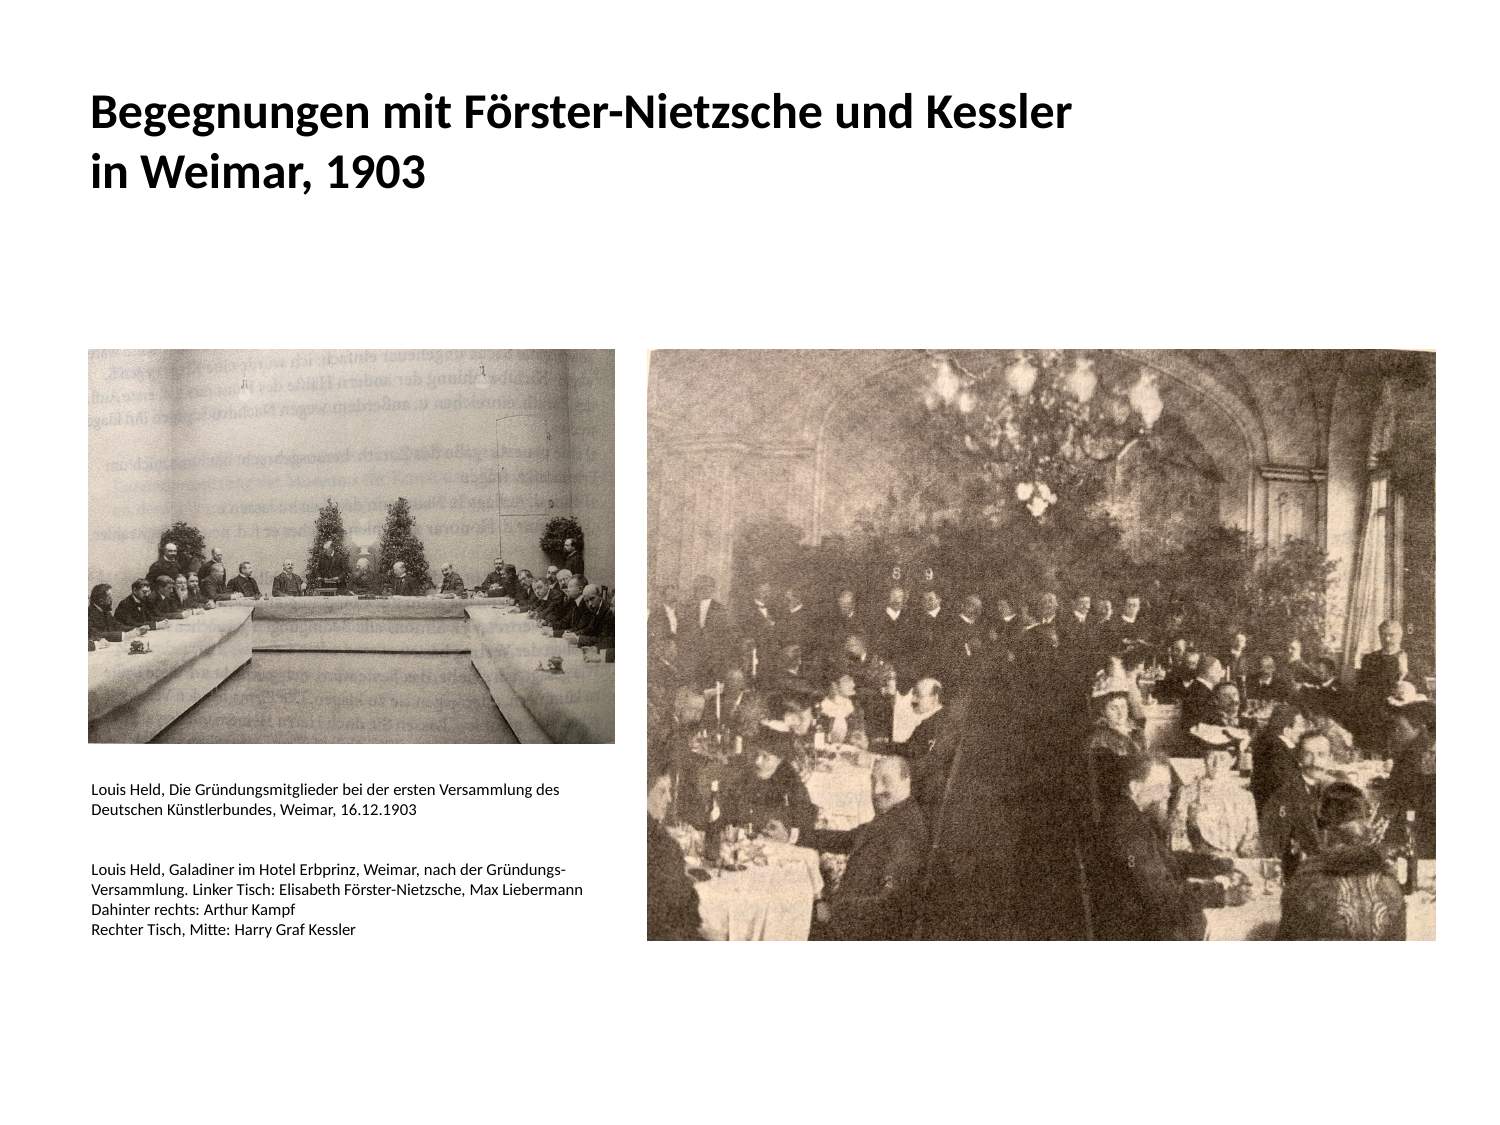

# Begegnungen mit Förster-Nietzsche und Kessler in Weimar, 1903
Louis Held, Die Gründungsmitglieder bei der ersten Versammlung des
Deutschen Künstlerbundes, Weimar, 16.12.1903
Louis Held, Galadiner im Hotel Erbprinz, Weimar, nach der Gründungs-
Versammlung. Linker Tisch: Elisabeth Förster-Nietzsche, Max Liebermann
Dahinter rechts: Arthur Kampf
Rechter Tisch, Mitte: Harry Graf Kessler